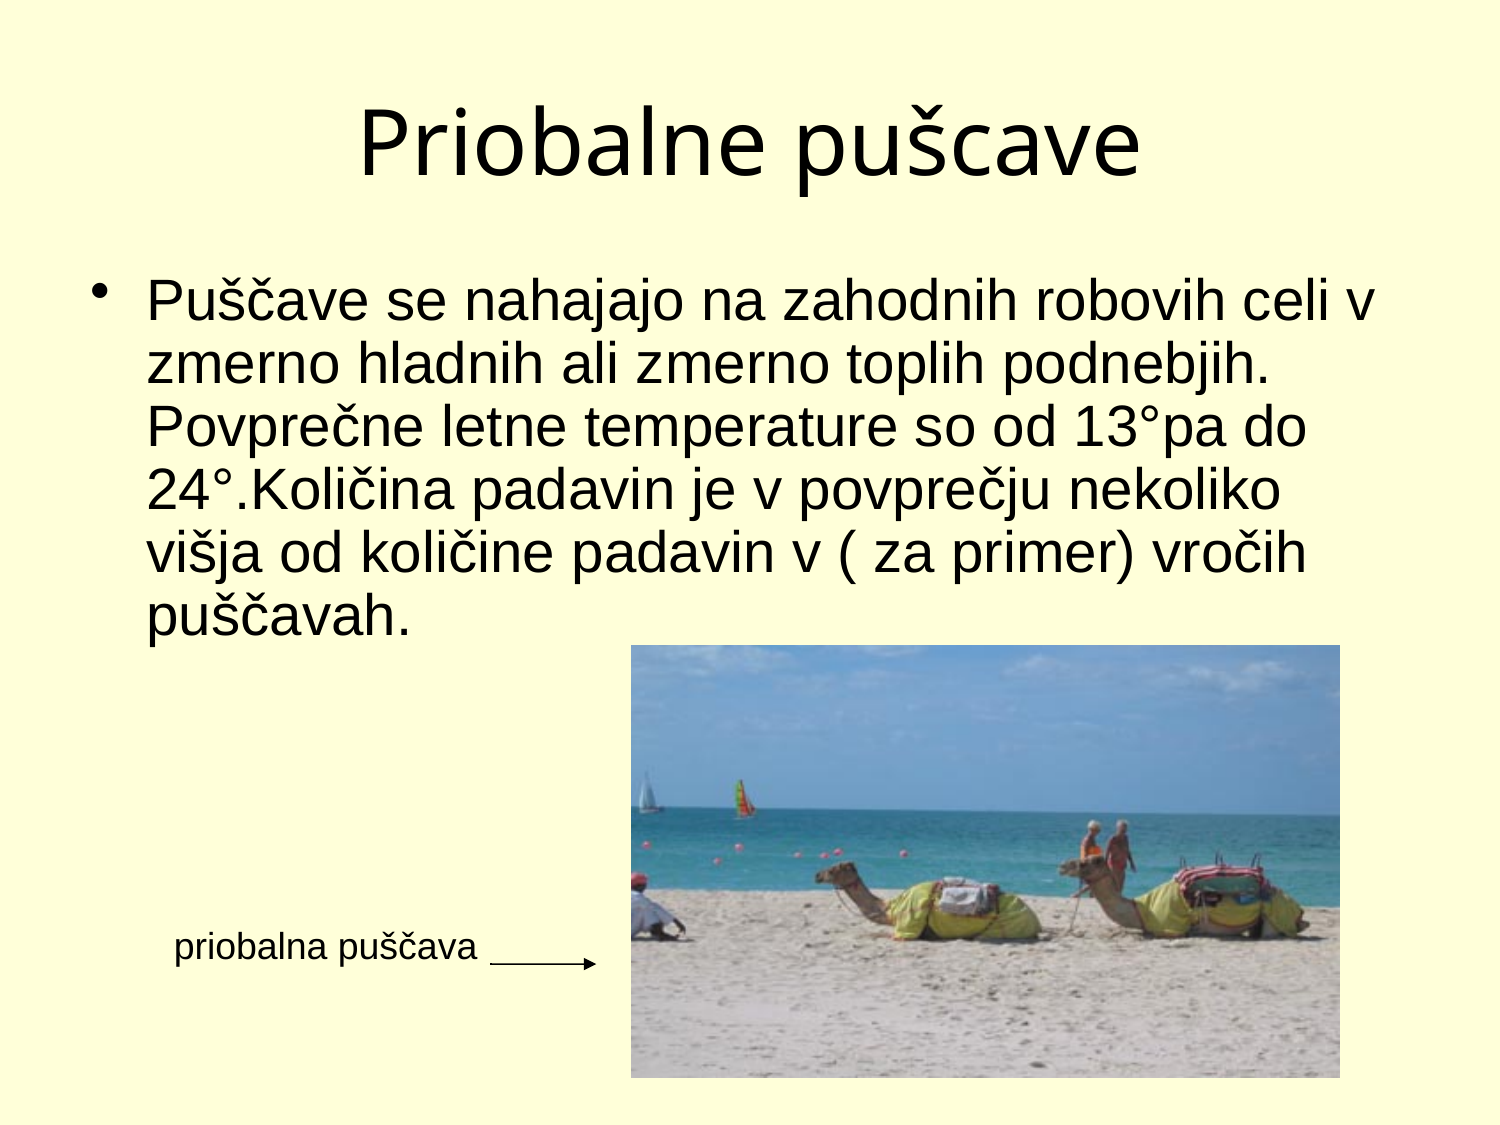

# Priobalne pušcave
Puščave se nahajajo na zahodnih robovih celi v zmerno hladnih ali zmerno toplih podnebjih. Povprečne letne temperature so od 13°pa do 24°.Količina padavin je v povprečju nekoliko višja od količine padavin v ( za primer) vročih puščavah.
 priobalna puščava